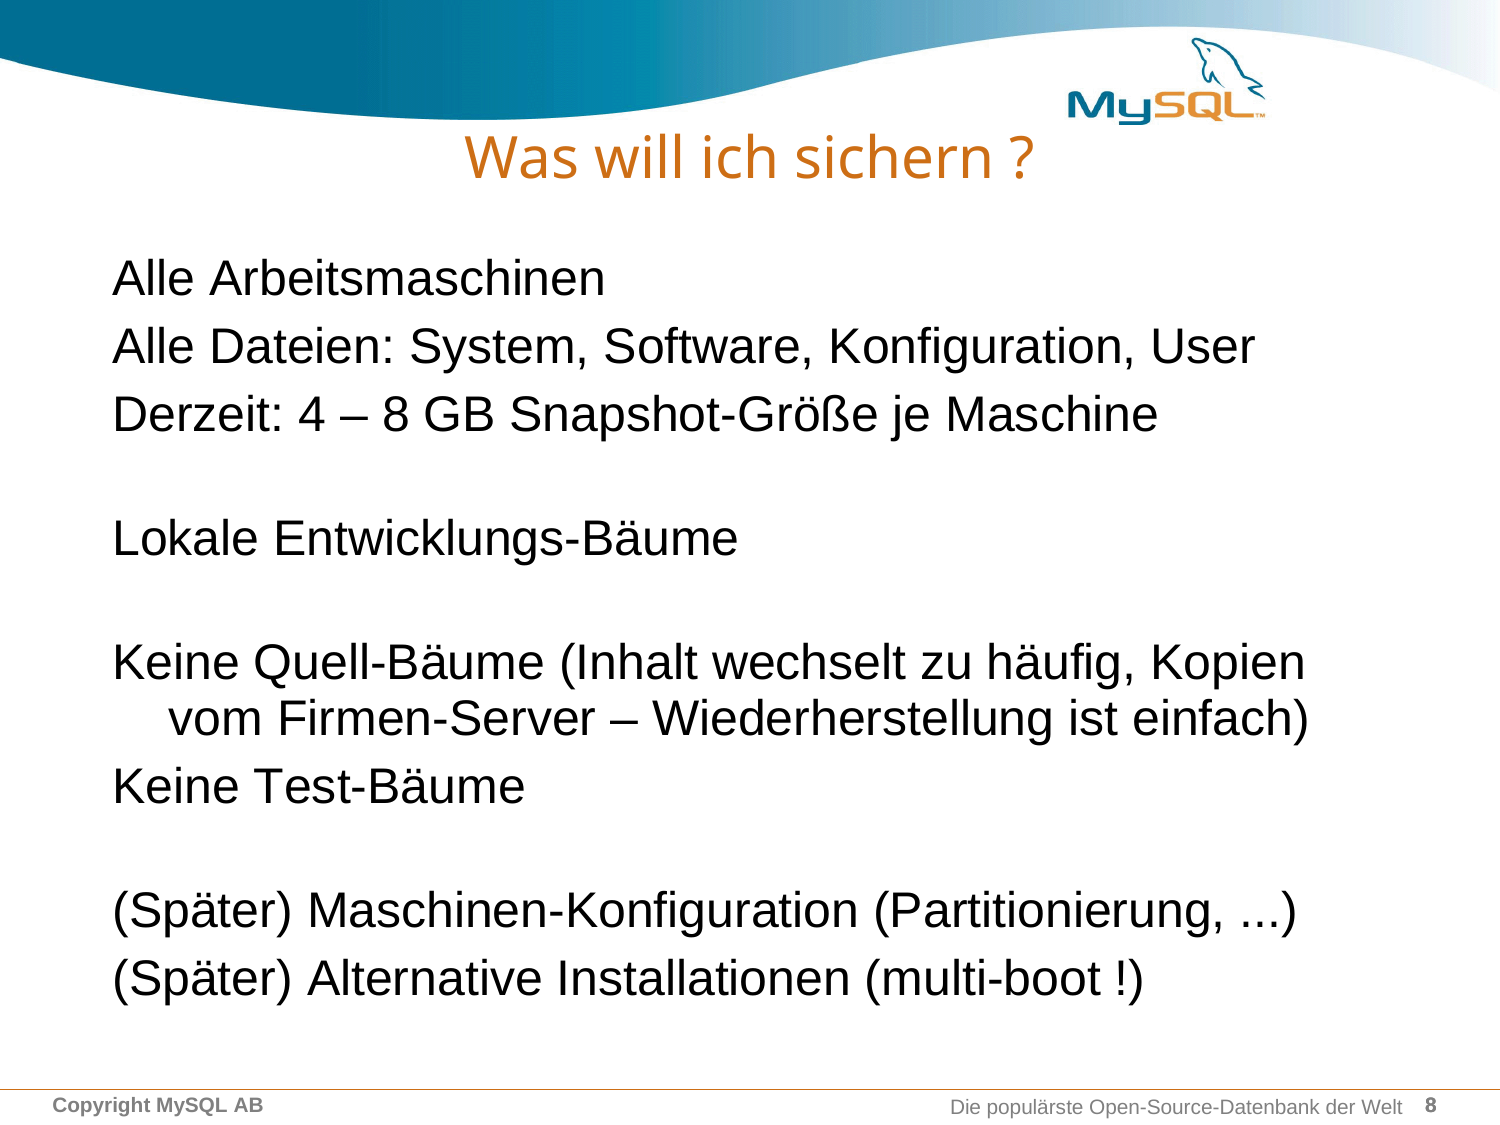

# Was will ich sichern ?
Alle Arbeitsmaschinen
Alle Dateien: System, Software, Konfiguration, User
Derzeit: 4 – 8 GB Snapshot-Größe je Maschine
Lokale Entwicklungs-Bäume
Keine Quell-Bäume (Inhalt wechselt zu häufig, Kopien vom Firmen-Server – Wiederherstellung ist einfach)
Keine Test-Bäume
(Später) Maschinen-Konfiguration (Partitionierung, ...)
(Später) Alternative Installationen (multi-boot !)